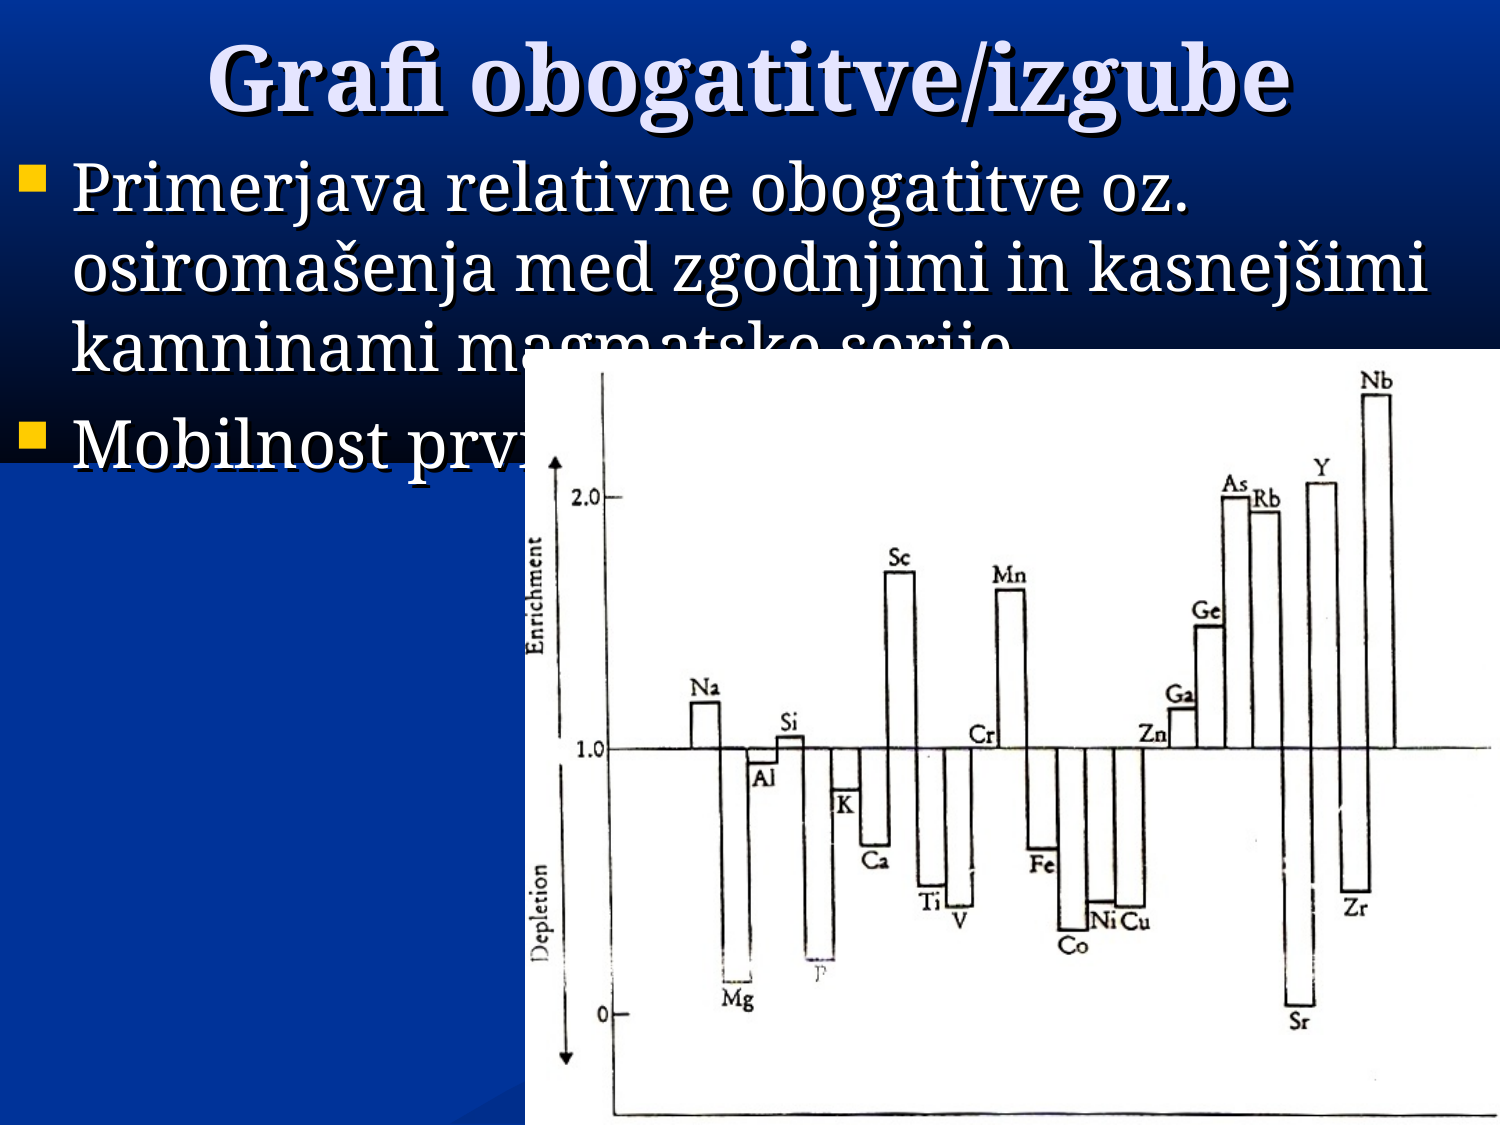

# Grafi obogatitve/izgube
Primerjava relativne obogatitve oz. osiromašenja med zgodnjimi in kasnejšimi kamninami magmatske serije.
Mobilnost prvin.